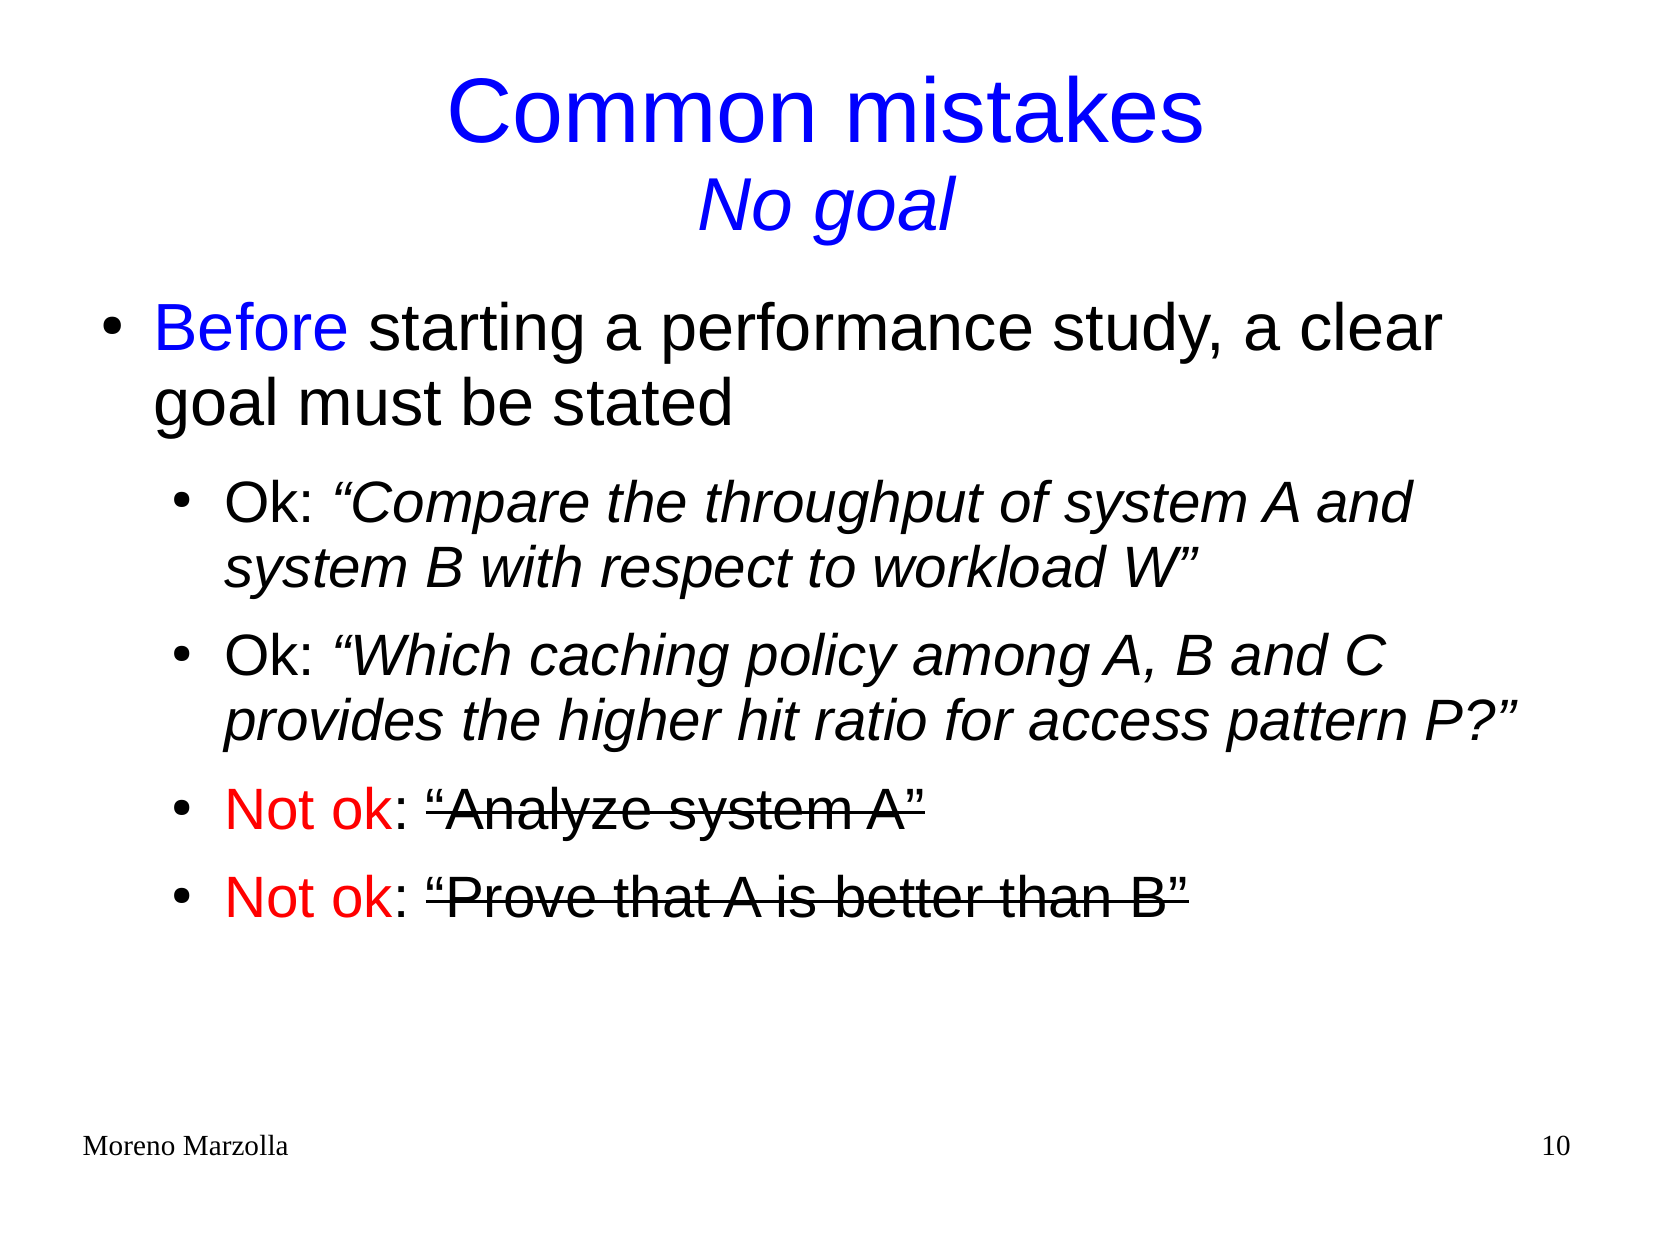

# Common mistakes No goal
Before starting a performance study, a clear goal must be stated
Ok: “Compare the throughput of system A and system B with respect to workload W”
Ok: “Which caching policy among A, B and C provides the higher hit ratio for access pattern P?”
Not ok: “Analyze system A”
Not ok: “Prove that A is better than B”
Moreno Marzolla
10